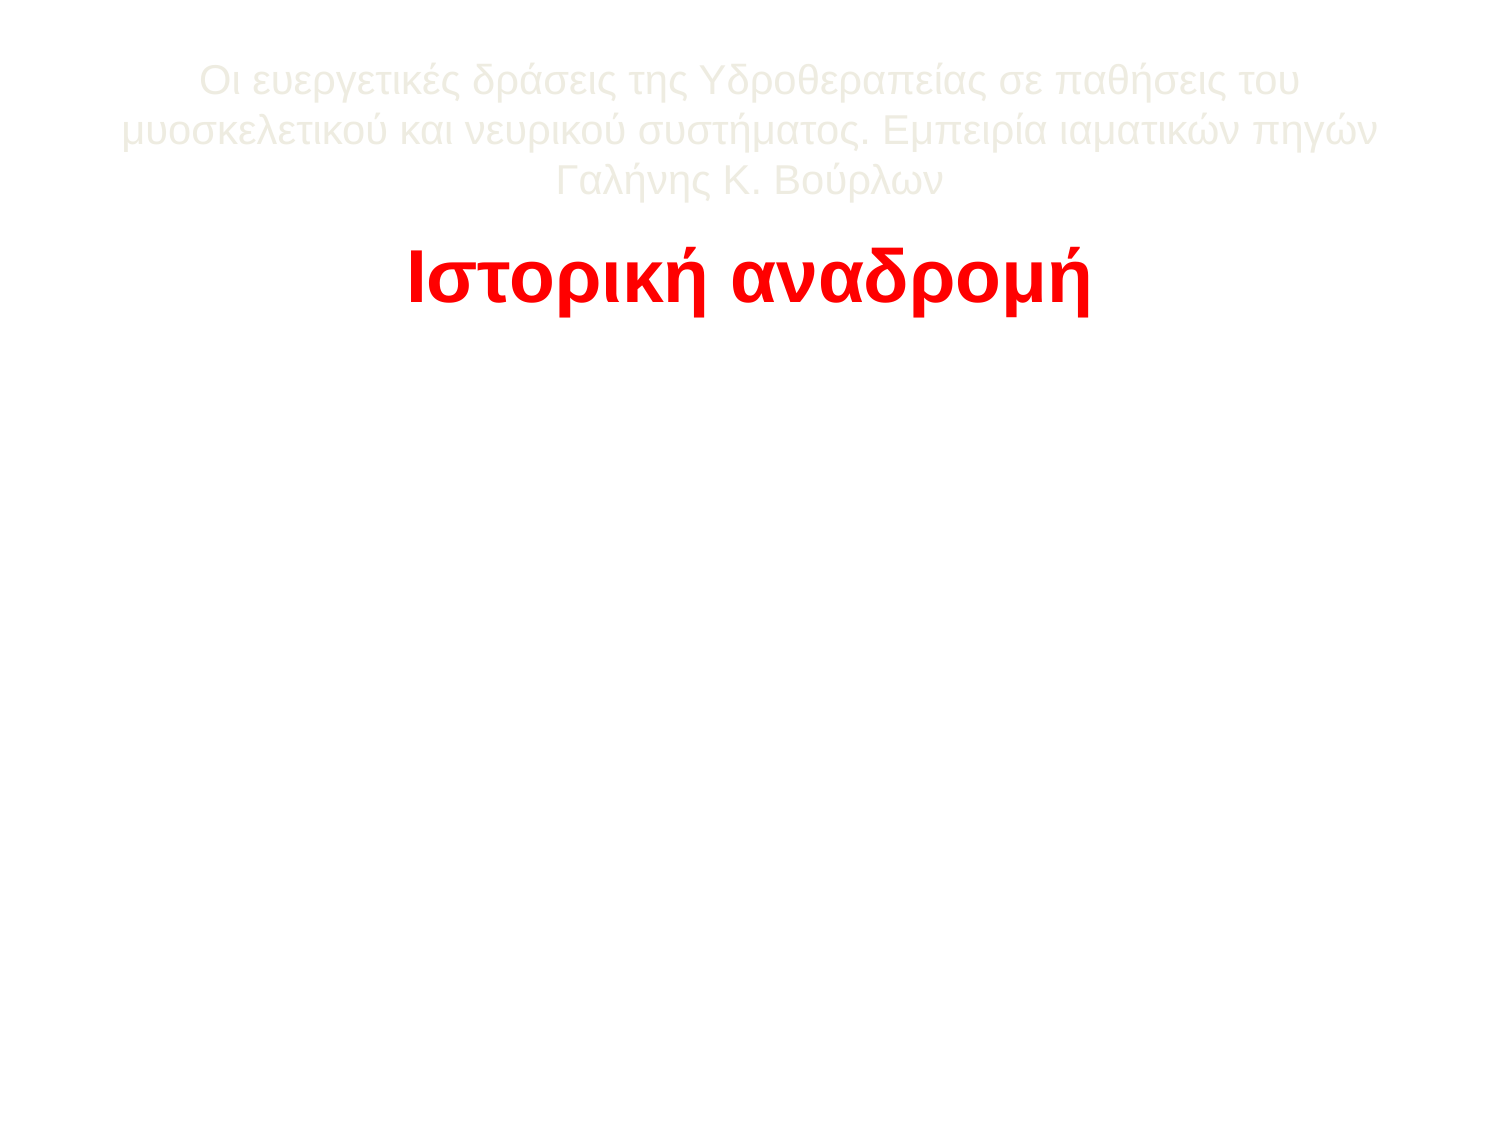

# Οι ευεργετικές δράσεις της Υδροθεραπείας σε παθήσεις του μυοσκελετικού και νευρικού συστήματος. Εμπειρία ιαματικών πηγών Γαλήνης Κ. Βούρλων
Ιστορική αναδρομή
Στον μεσαίωνα η υδροθεραπεία άνθισε στους μωαμεθανικούς λαούς και εγκαταλείφθηκε από τους χριστιαννούς
Τους τελευταίους 3 αιώνες πρωτοπόροι ήταν: Floyer, Wright, Currie, Michaelis, Frohlichstal, Hufeland, Hallmann, Hoffmann, Hahn, Prieessnitz, Magendie, Scoutetten, Fleury, Plenninger, Jurgesen, Liebermeister, kneipp, Bier, Abderhalden
Ο πρώτος καθηγητής υδροθεραπείας Wilhelm Winternitz (1834-1917): «Υδροθεραπεία επί φυσιολογικών και κλινικών βάσεων»